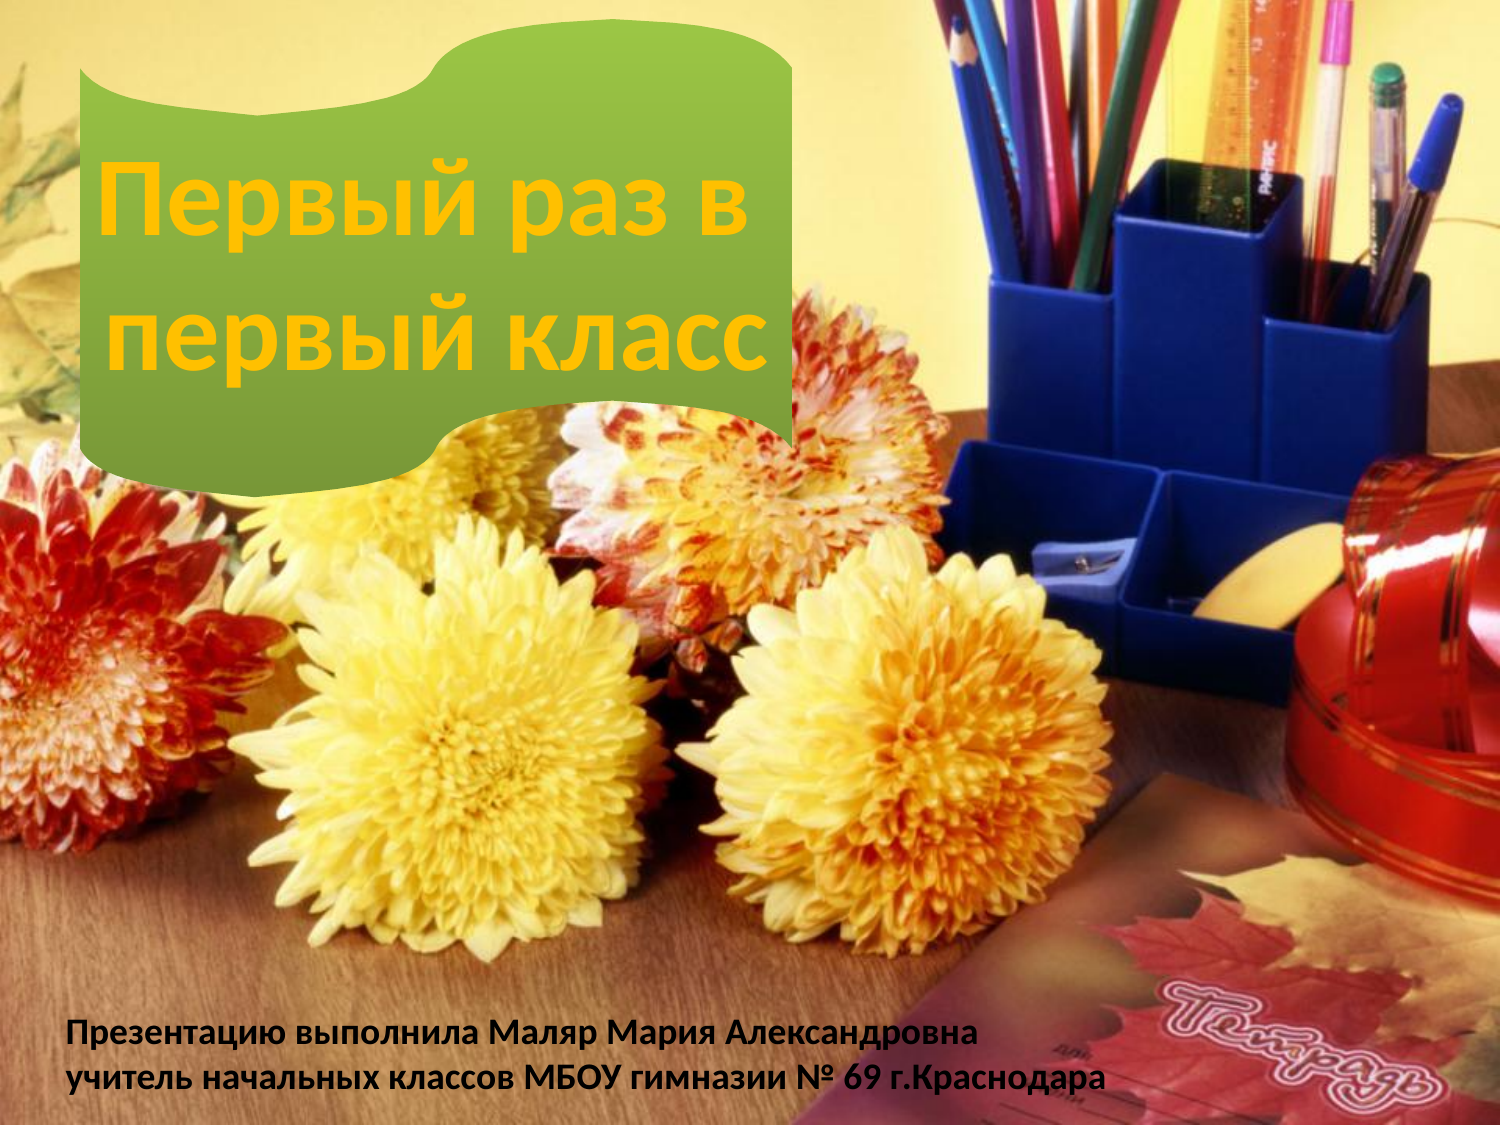

Первый раз в
первый класс
Презентацию выполнила Маляр Мария Александровна
учитель начальных классов МБОУ гимназии № 69 г.Краснодара